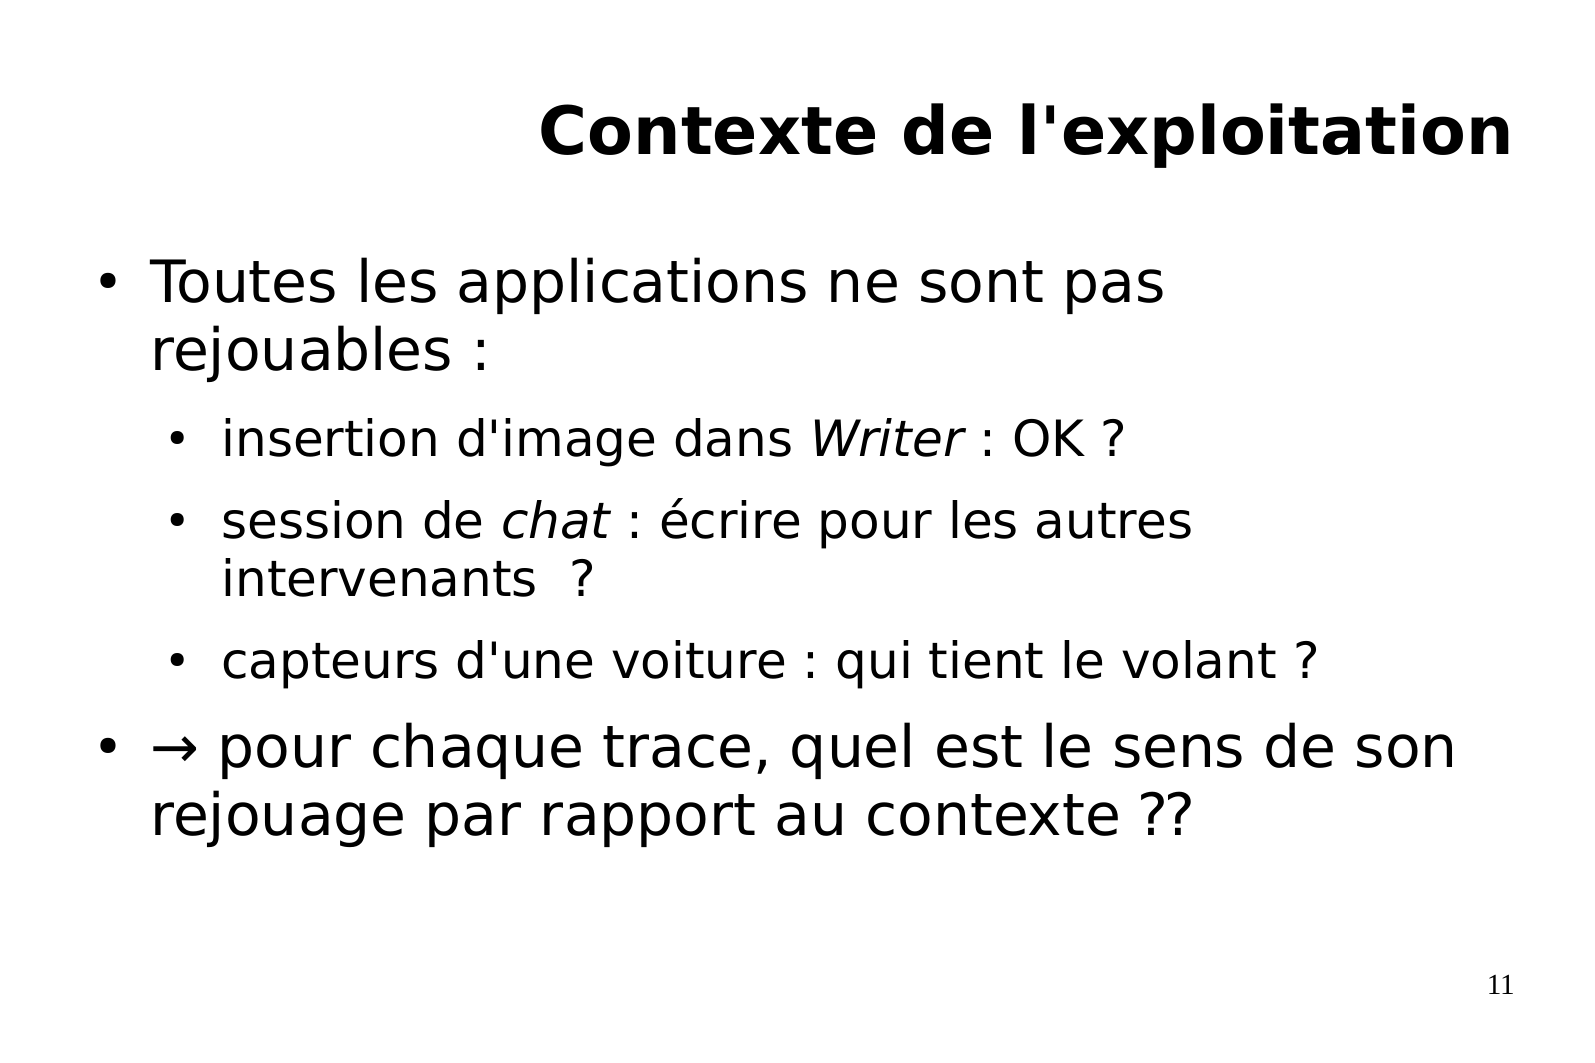

# Contexte de l'exploitation
Toutes les applications ne sont pas rejouables :
insertion d'image dans Writer : OK ?
session de chat : écrire pour les autres intervenants  ?
capteurs d'une voiture : qui tient le volant ?
→ pour chaque trace, quel est le sens de son rejouage par rapport au contexte ⁇
11